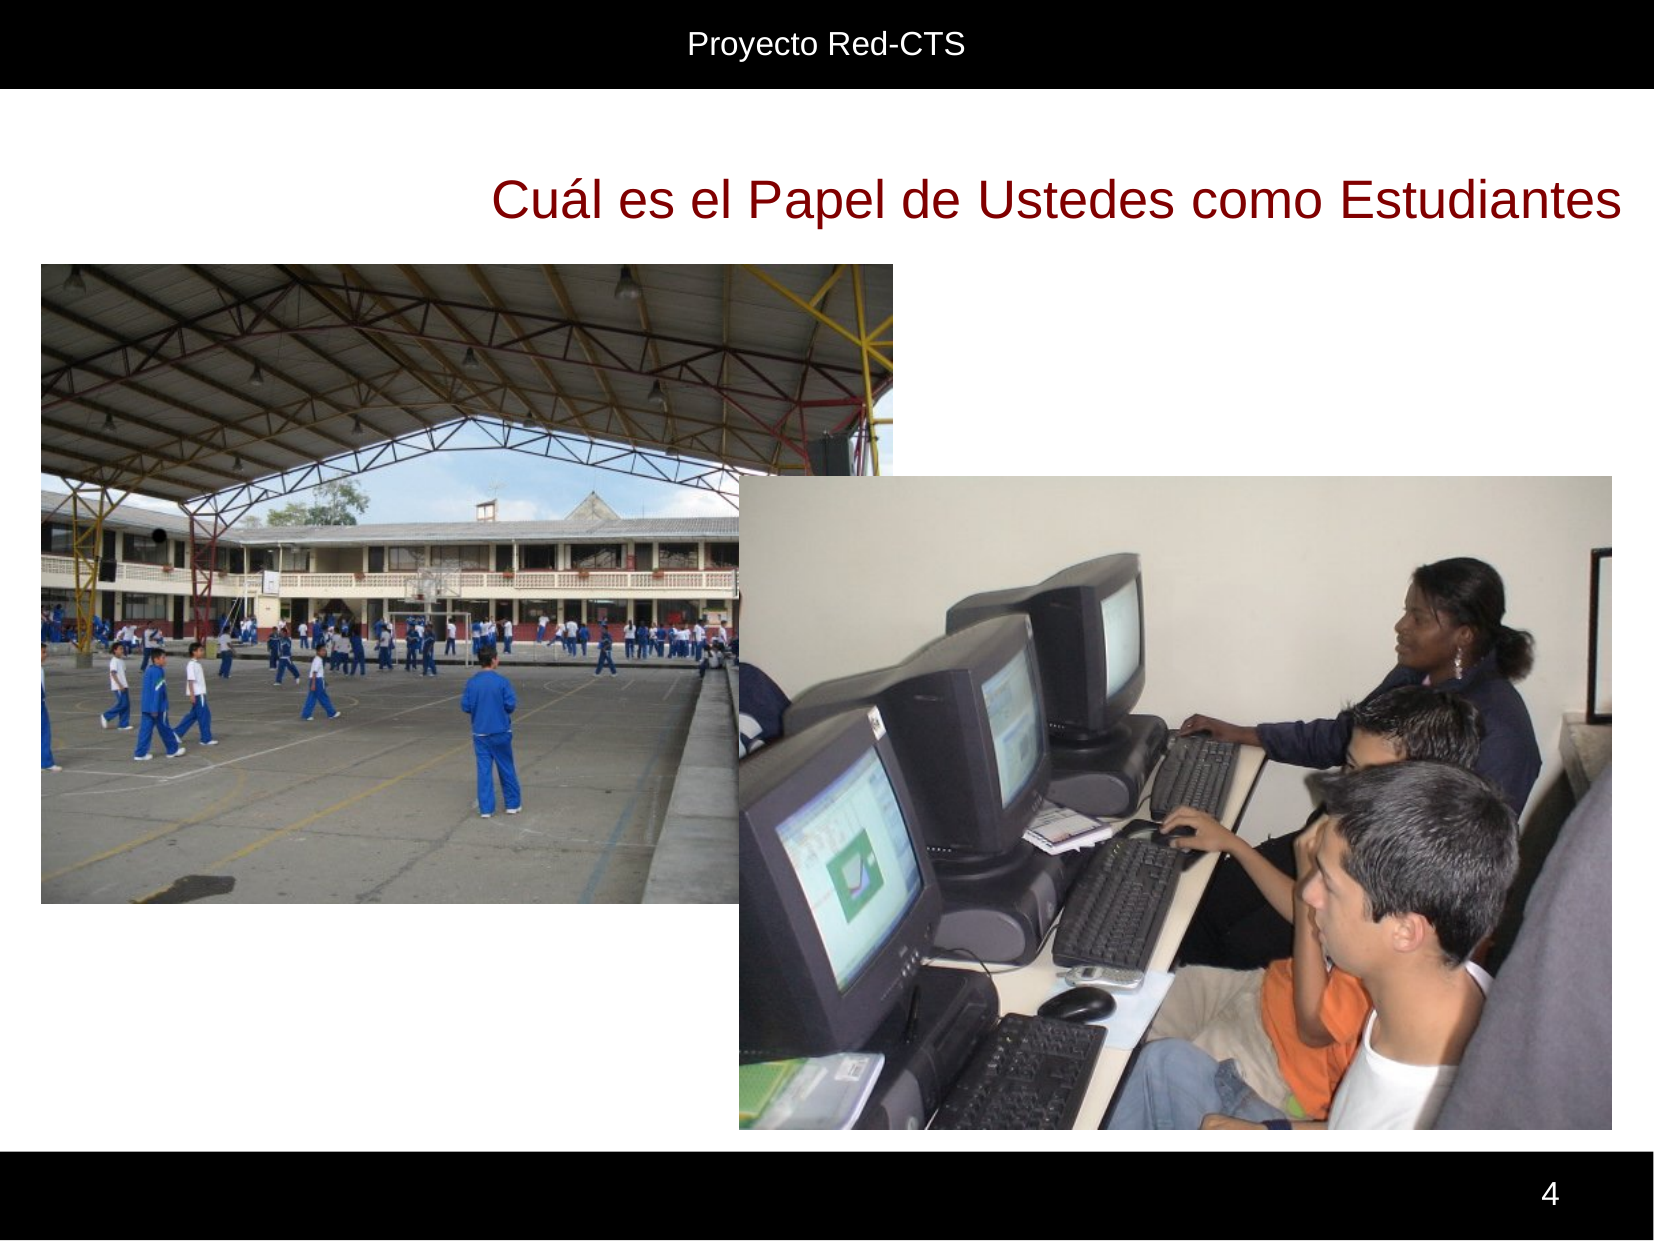

Proyecto Red-CTS
# Cuál es el Papel de Ustedes como Estudiantes